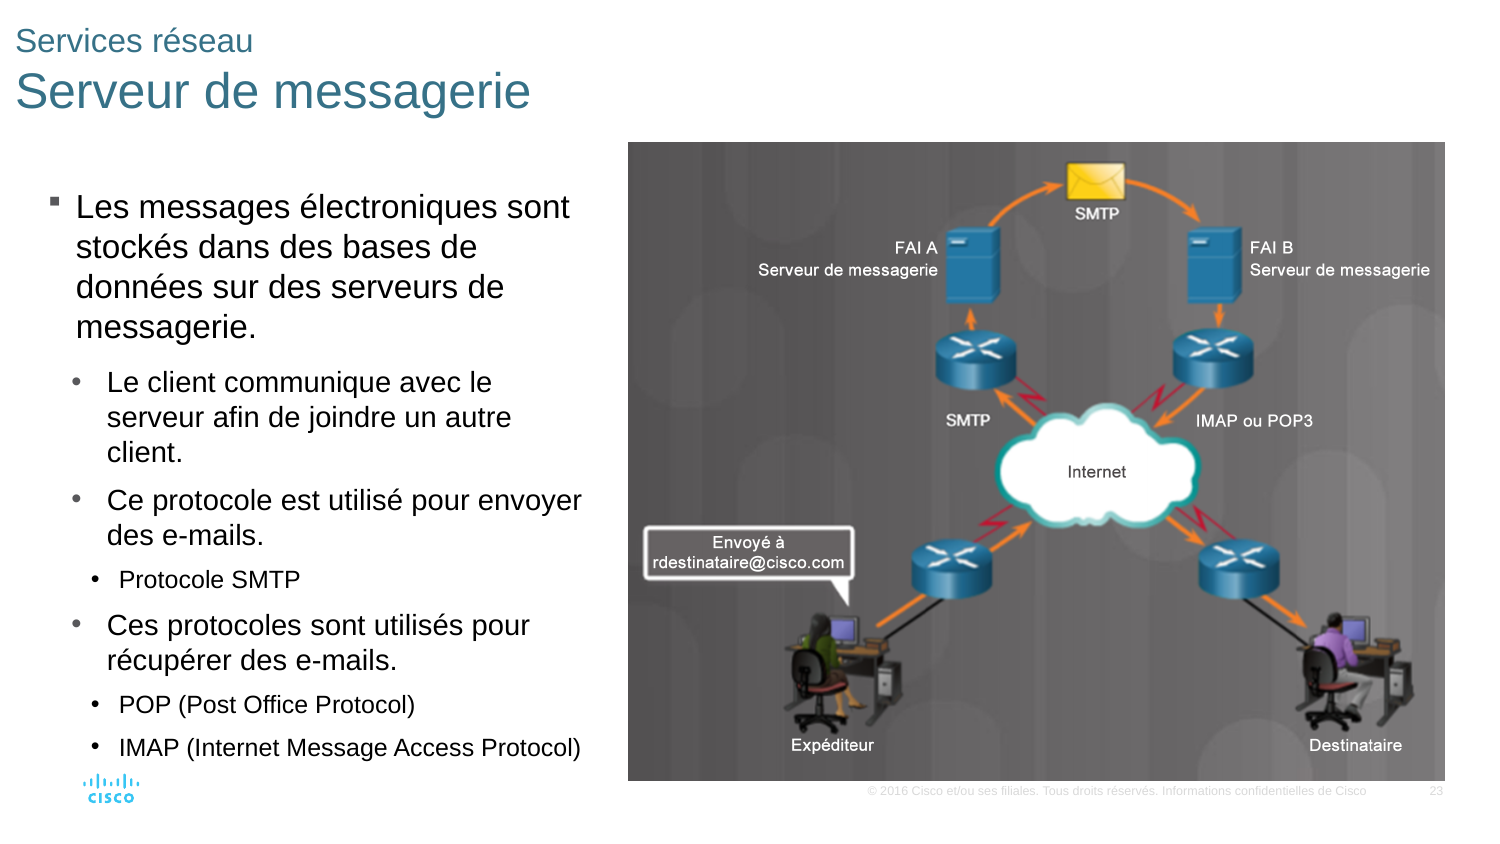

# Services réseau Serveur de messagerie
Les messages électroniques sont stockés dans des bases de données sur des serveurs de messagerie.
Le client communique avec le serveur afin de joindre un autre client.
Ce protocole est utilisé pour envoyer des e-mails.
Protocole SMTP
Ces protocoles sont utilisés pour récupérer des e-mails.
POP (Post Office Protocol)
IMAP (Internet Message Access Protocol)